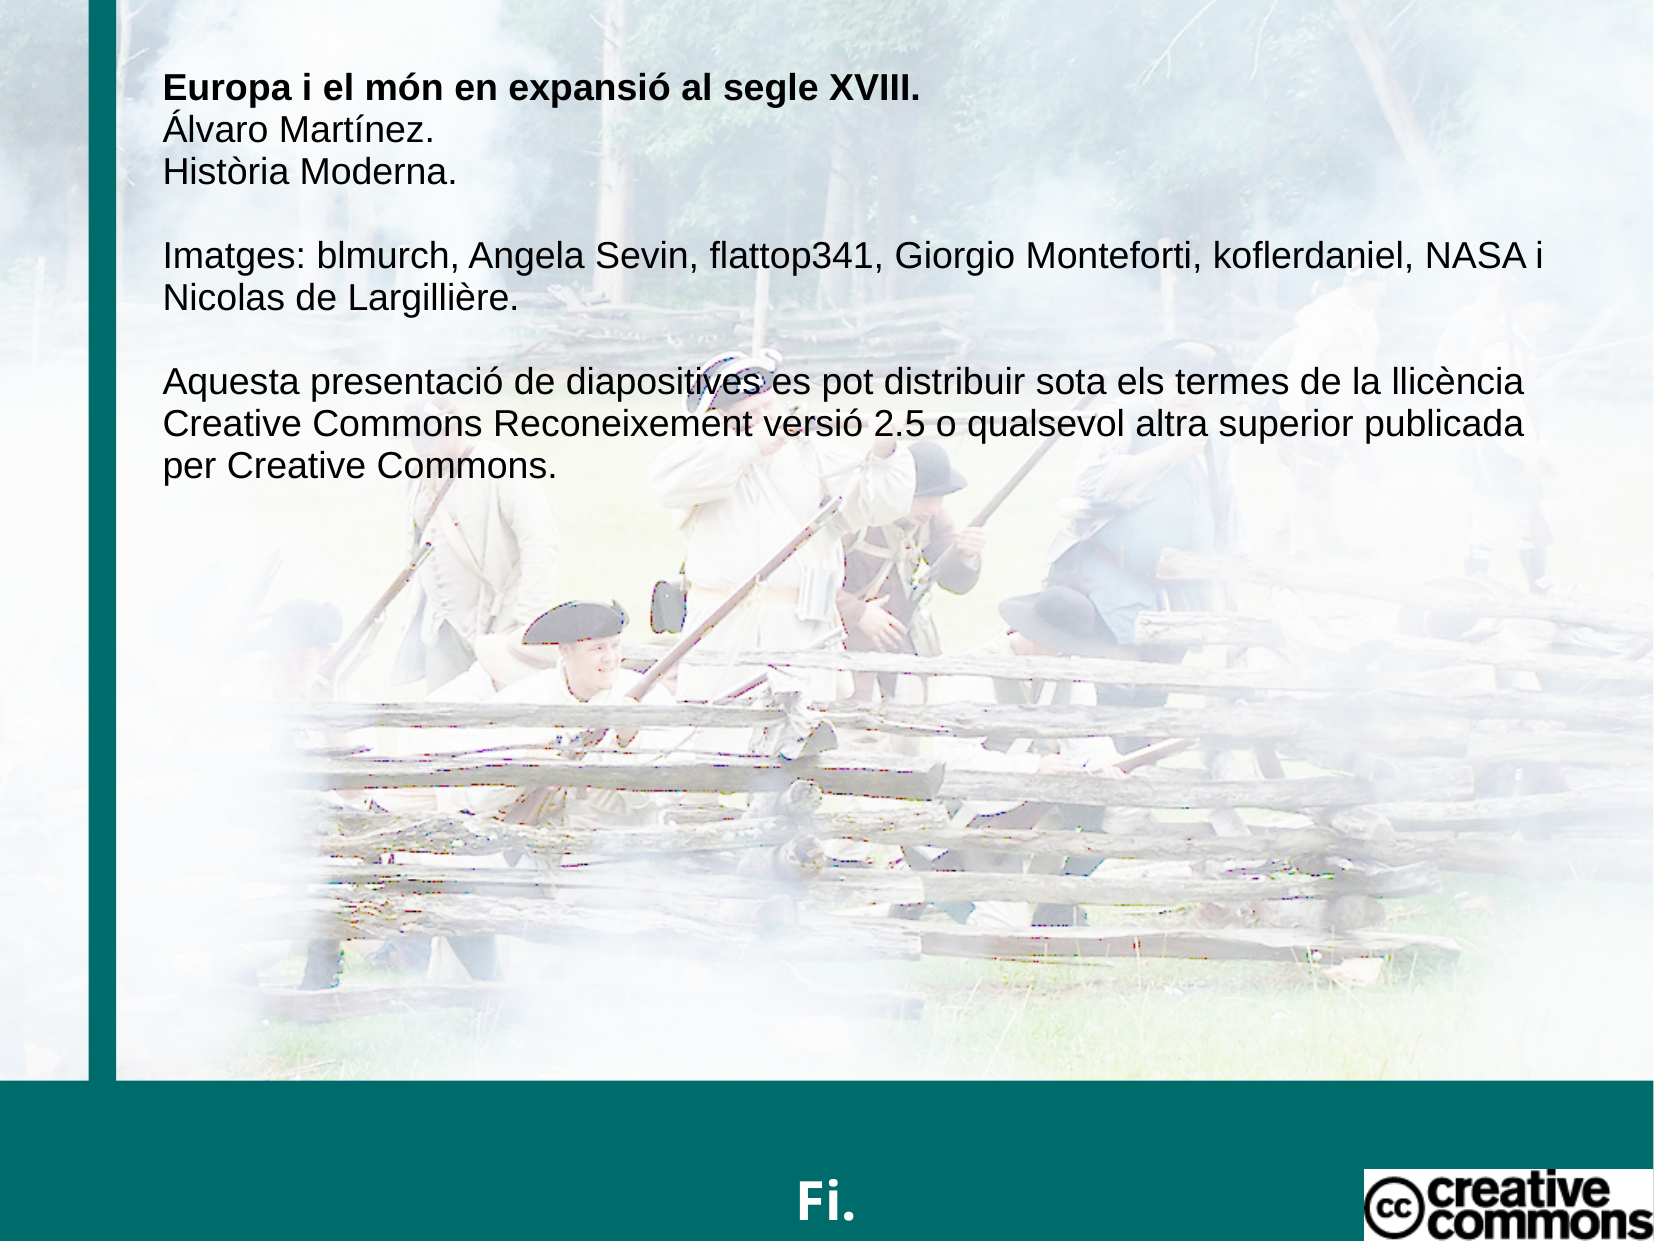

Europa i el món en expansió al segle XVIII.
Álvaro Martínez.
Història Moderna.
Imatges: blmurch, Angela Sevin, flattop341, Giorgio Monteforti, koflerdaniel, NASA i Nicolas de Largillière.
Aquesta presentació de diapositives es pot distribuir sota els termes de la llicència Creative Commons Reconeixement versió 2.5 o qualsevol altra superior publicada per Creative Commons.
Fi.